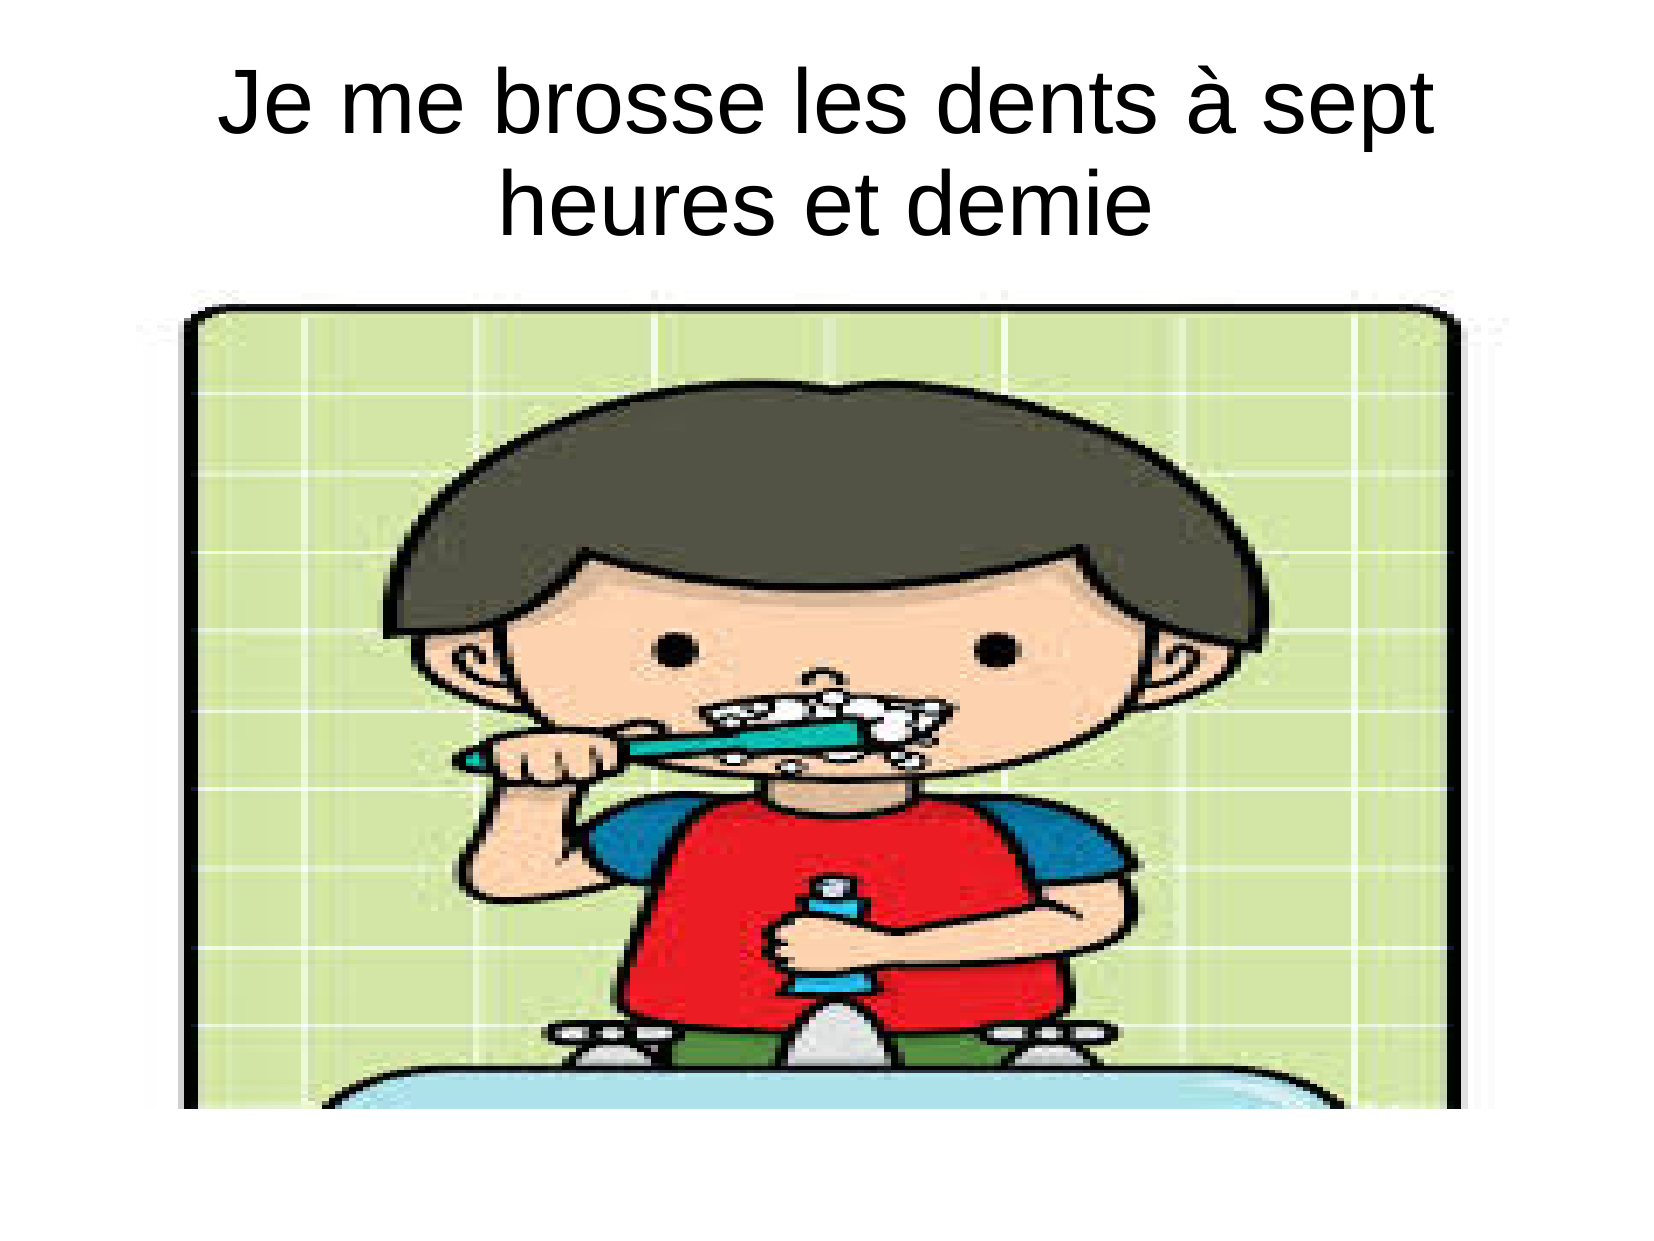

# Je me brosse les dents à sept heures et demie